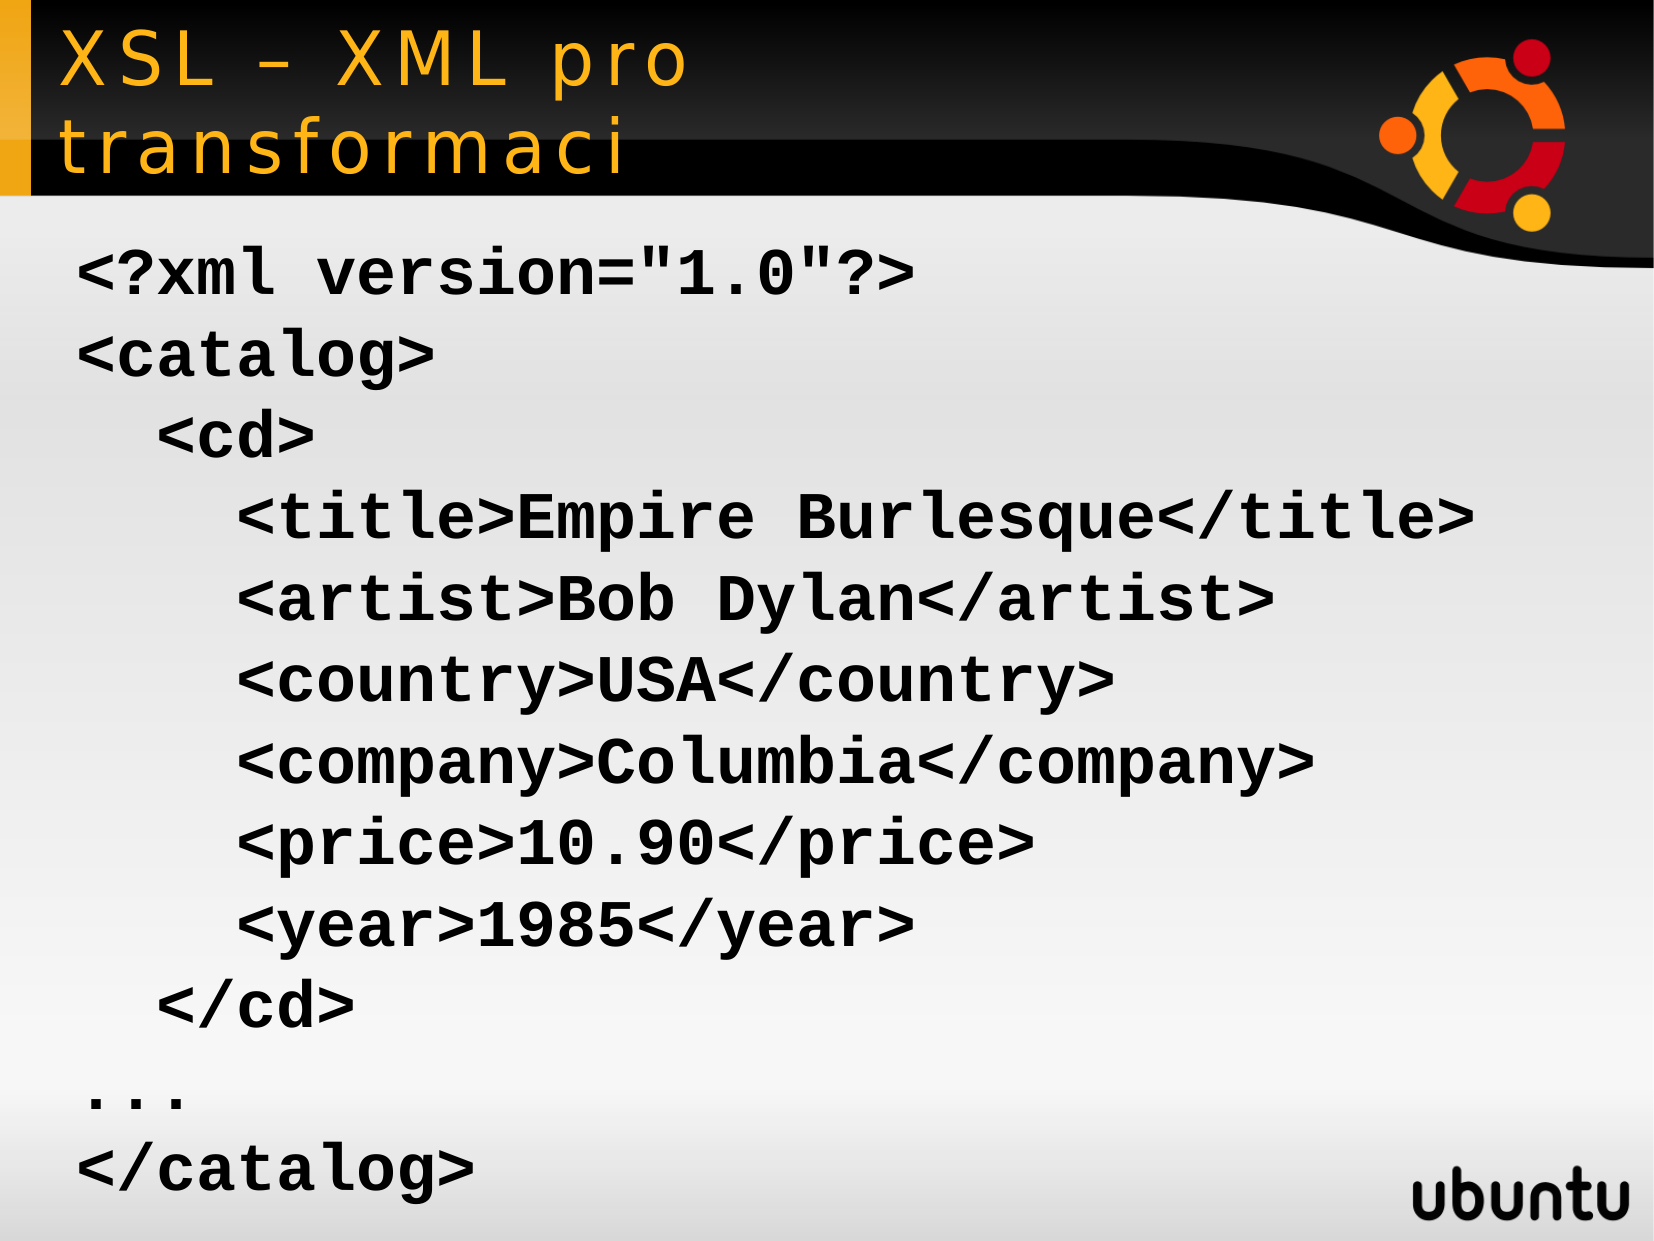

# XSL – XML pro transformaci
<?xml version="1.0"?>
<catalog>
 <cd>
 <title>Empire Burlesque</title>
 <artist>Bob Dylan</artist>
 <country>USA</country>
 <company>Columbia</company>
 <price>10.90</price>
 <year>1985</year>
 </cd>
...
</catalog>